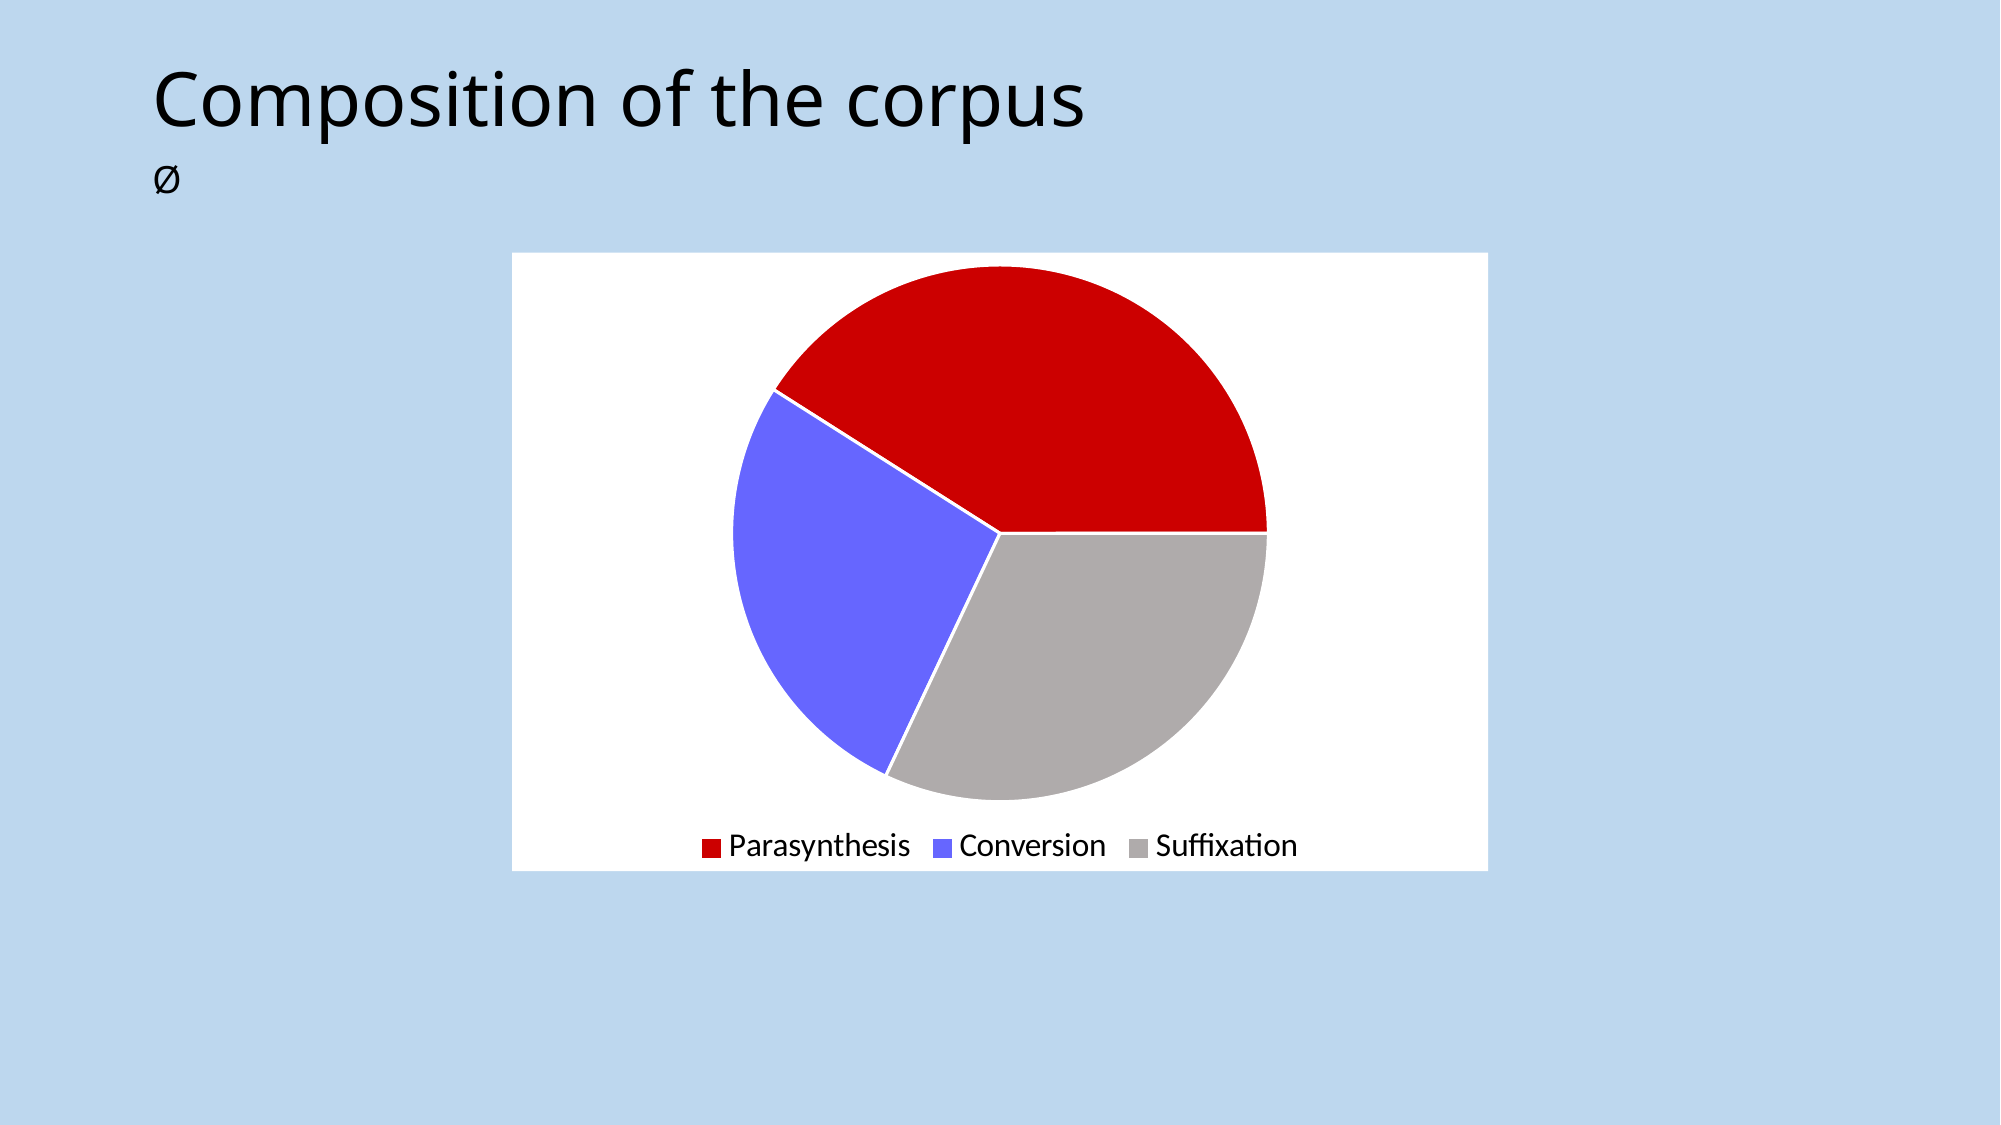

Composition of the corpus
### Chart
| Category | Vendite |
|---|---|
| Parasynthesis | 41.0 |
| Conversion | 27.0 |
| Suffixation | 32.0 |